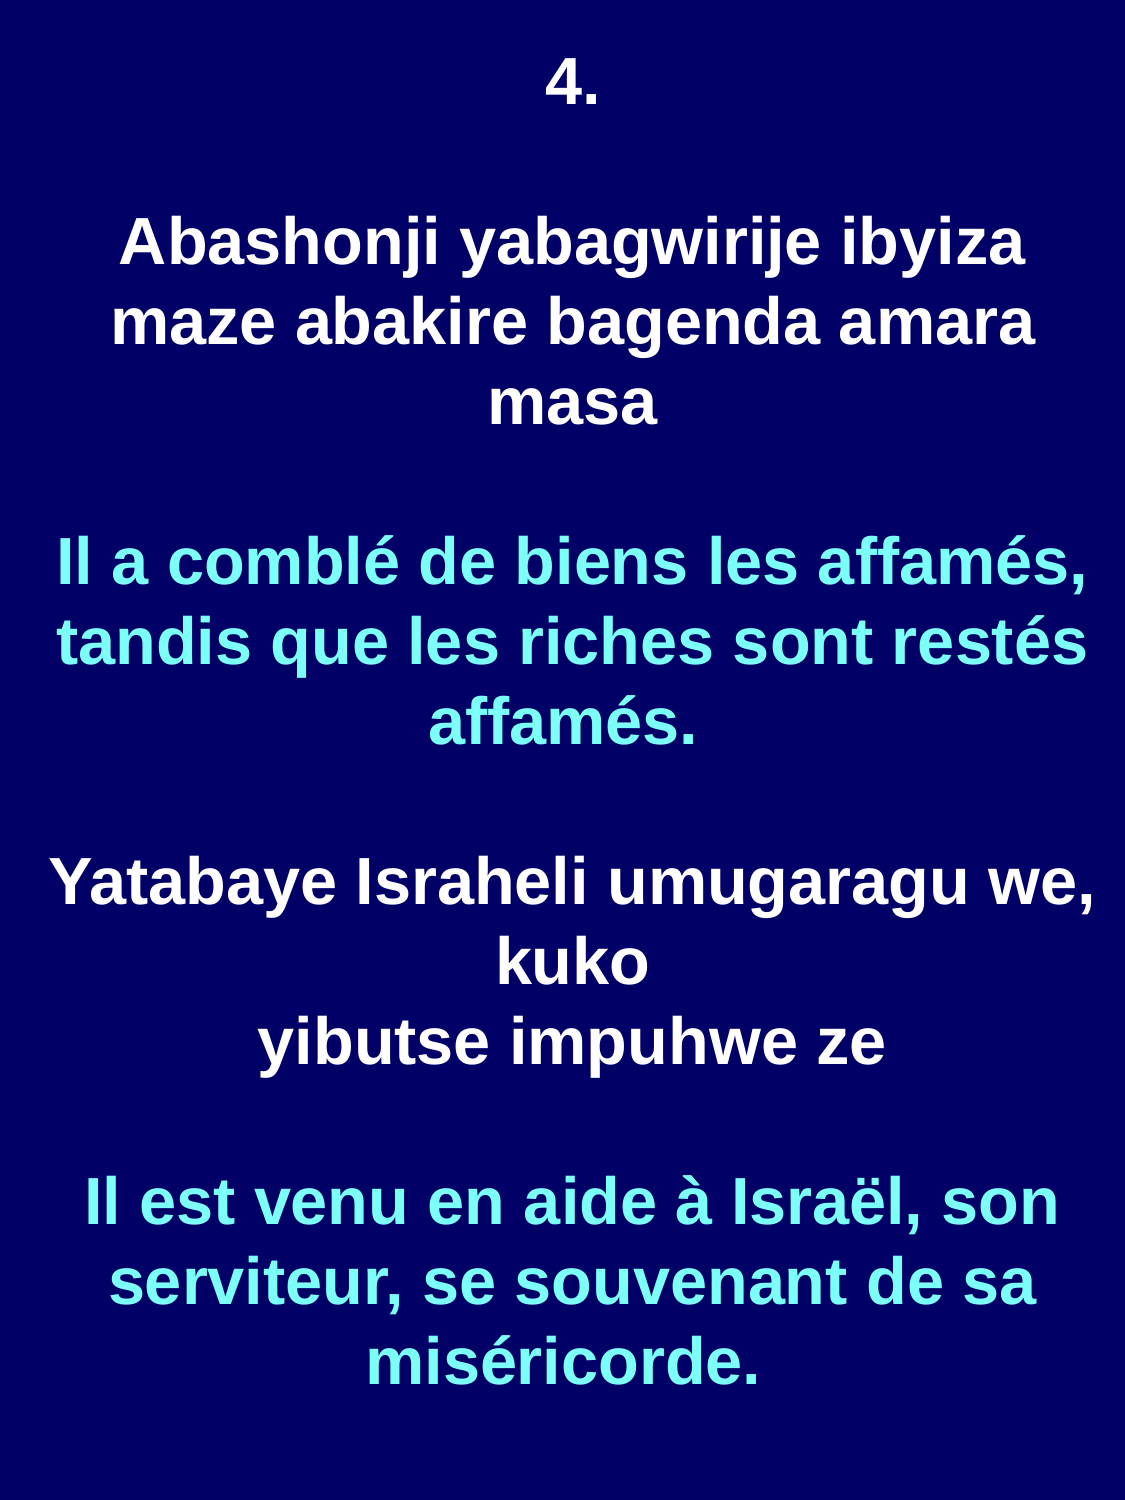

4.
Abashonji yabagwirije ibyiza maze abakire bagenda amara masa
Il a comblé de biens les affamés, tandis que les riches sont restés affamés.
Yatabaye Israheli umugaragu we, kuko
yibutse impuhwe ze
Il est venu en aide à Israël, son serviteur, se souvenant de sa miséricorde.